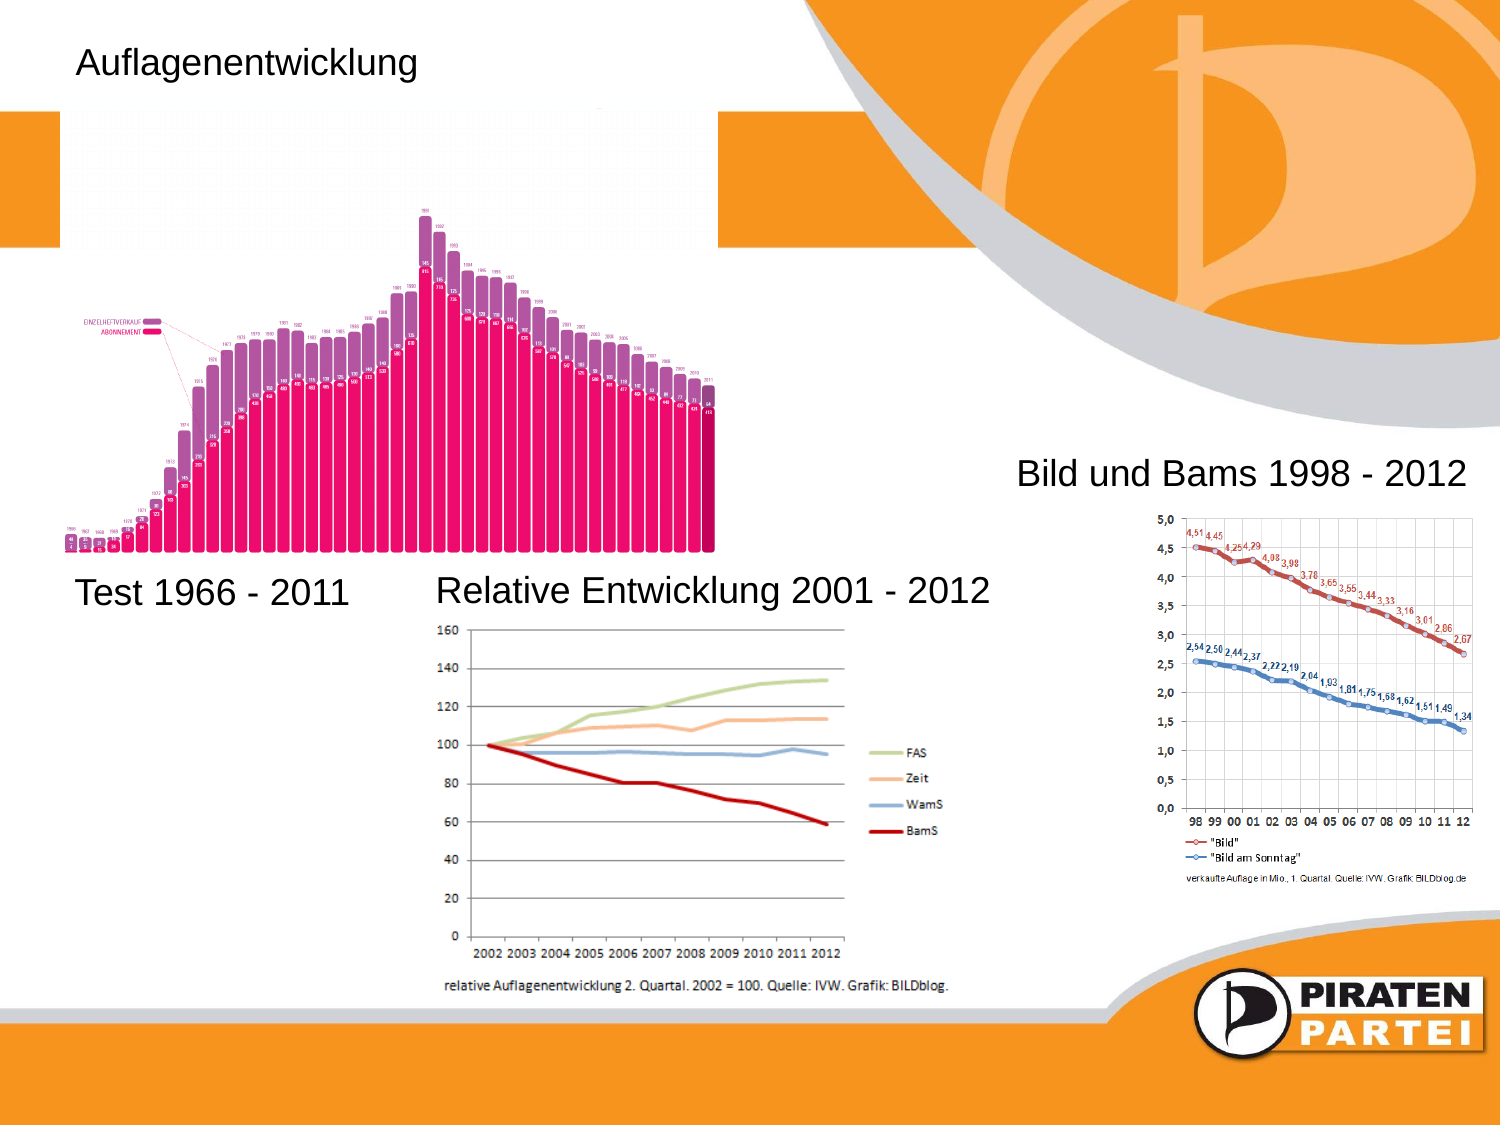

Auflagenentwicklung
Bild und Bams 1998 - 2012
Relative Entwicklung 2001 - 2012
Test 1966 - 2011